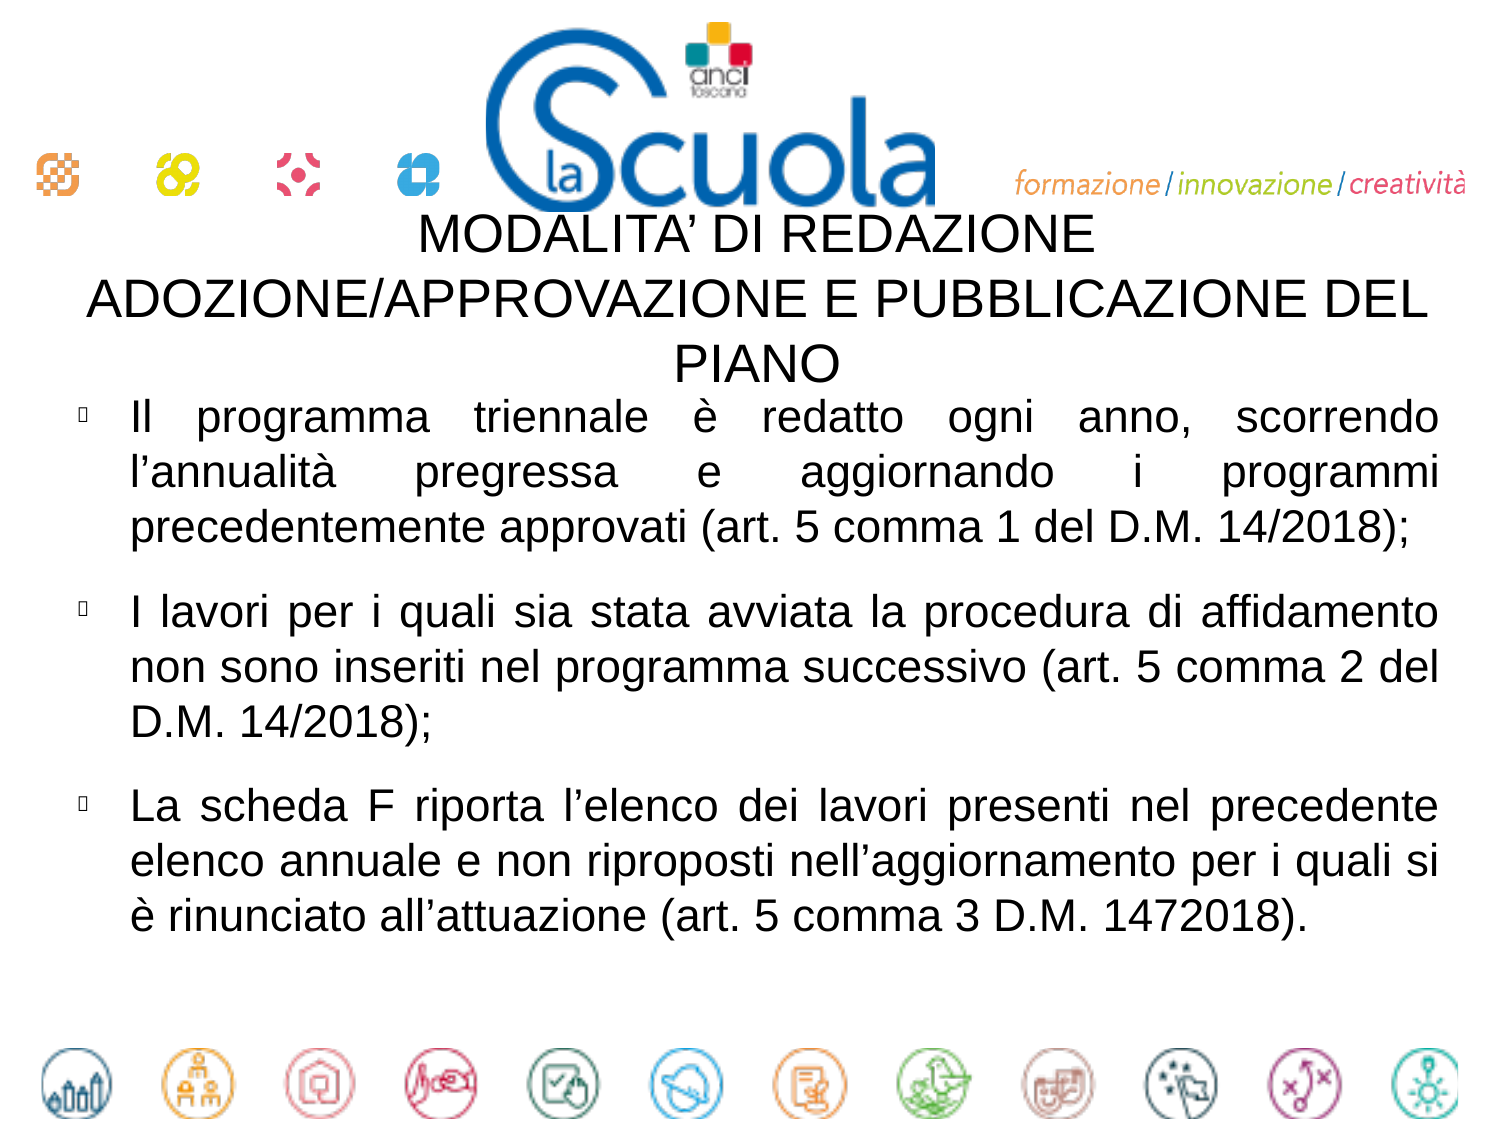

MODALITA’ DI REDAZIONE ADOZIONE/APPROVAZIONE E PUBBLICAZIONE DEL PIANO
Il programma triennale è redatto ogni anno, scorrendo l’annualità pregressa e aggiornando i programmi precedentemente approvati (art. 5 comma 1 del D.M. 14/2018);
I lavori per i quali sia stata avviata la procedura di affidamento non sono inseriti nel programma successivo (art. 5 comma 2 del D.M. 14/2018);
La scheda F riporta l’elenco dei lavori presenti nel precedente elenco annuale e non riproposti nell’aggiornamento per i quali si è rinunciato all’attuazione (art. 5 comma 3 D.M. 1472018).